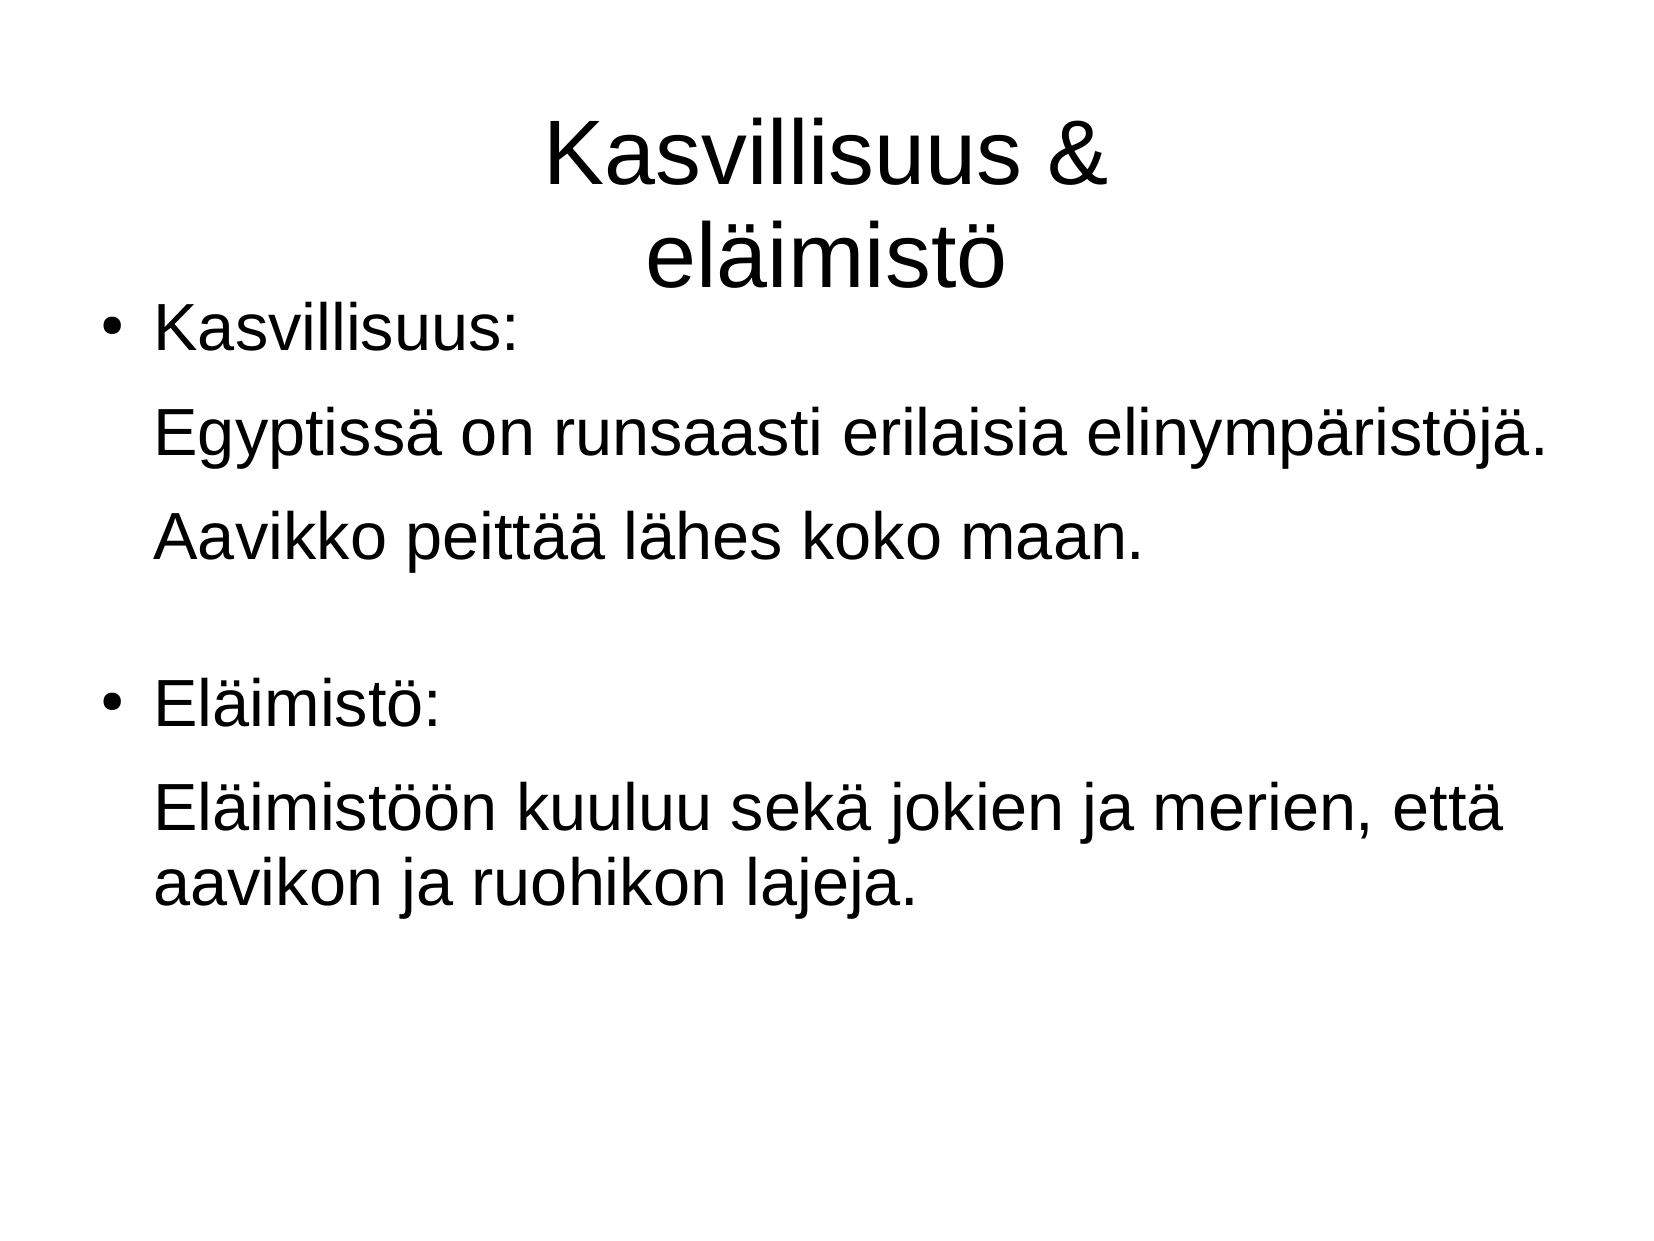

# Kasvillisuus & eläimistö
Kasvillisuus:
Egyptissä on runsaasti erilaisia elinympäristöjä.
Aavikko peittää lähes koko maan.
Eläimistö:
Eläimistöön kuuluu sekä jokien ja merien, että aavikon ja ruohikon lajeja.